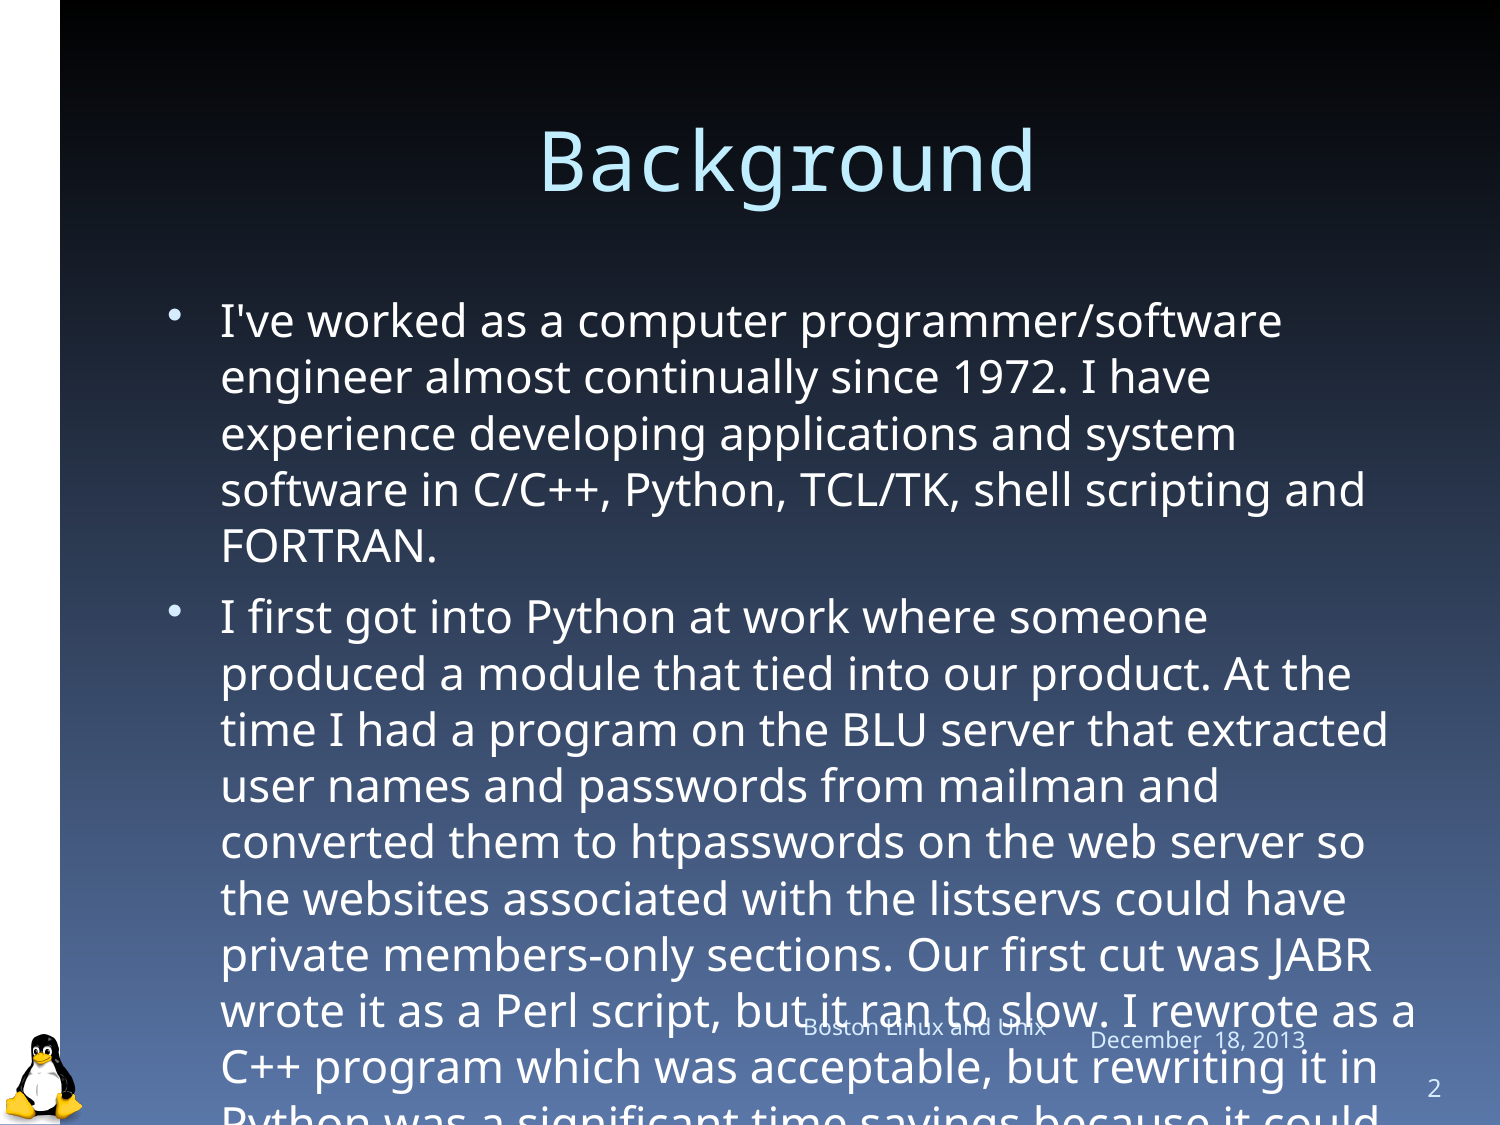

# Background
I've worked as a computer programmer/software engineer almost continually since 1972. I have experience developing applications and system software in C/C++, Python, TCL/TK, shell scripting and FORTRAN.
I first got into Python at work where someone produced a module that tied into our product. At the time I had a program on the BLU server that extracted user names and passwords from mailman and converted them to htpasswords on the web server so the websites associated with the listservs could have private members-only sections. Our first cut was JABR wrote it as a Perl script, but it ran to slow. I rewrote as a C++ program which was acceptable, but rewriting it in Python was a significant time savings because it could access mailman structures directly.
December 18, 2013
2